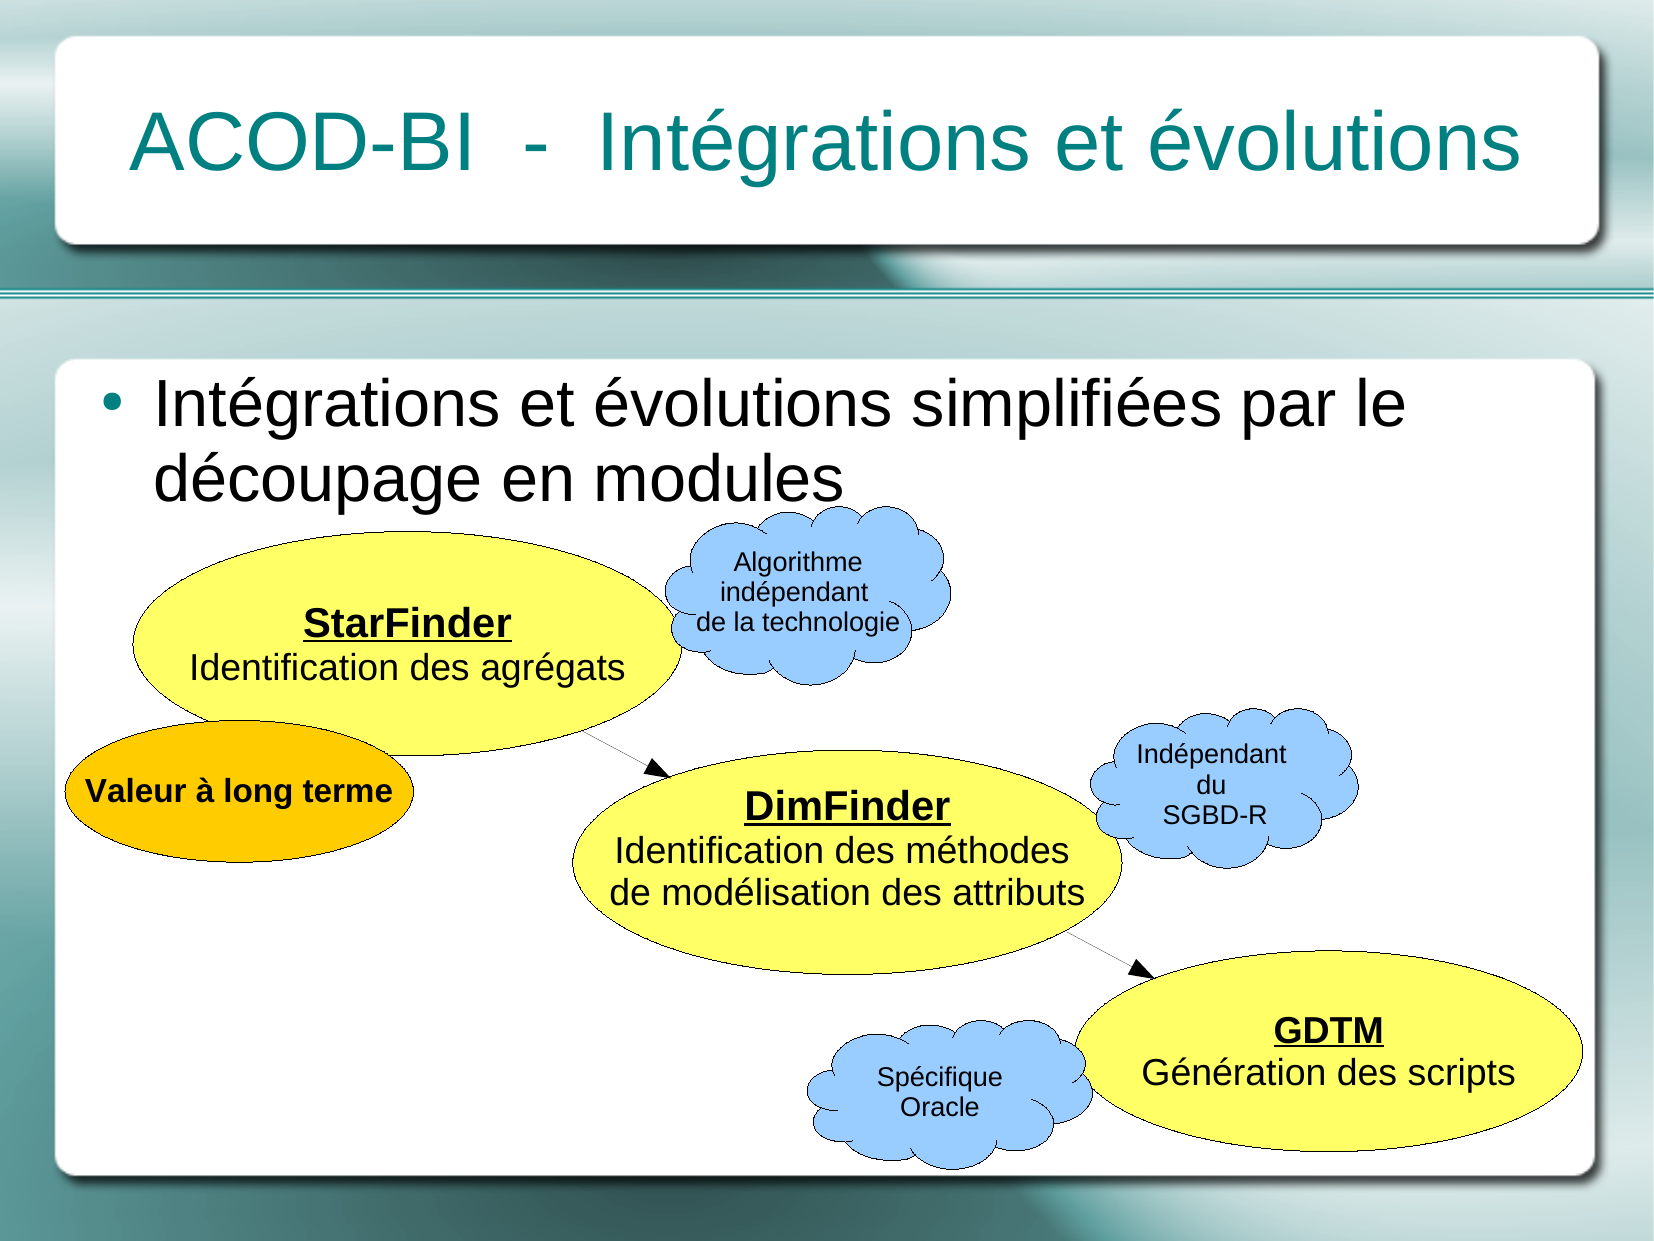

# ACOD-BI - Intégrations et évolutions
Intégrations et évolutions simplifiées par le découpage en modules
Algorithme
indépendant
de la technologie
StarFinder
Identification des agrégats
Indépendant
du
SGBD-R
Valeur à long terme
DimFinder
Identification des méthodes
de modélisation des attributs
GDTM
Génération des scripts
Spécifique
Oracle